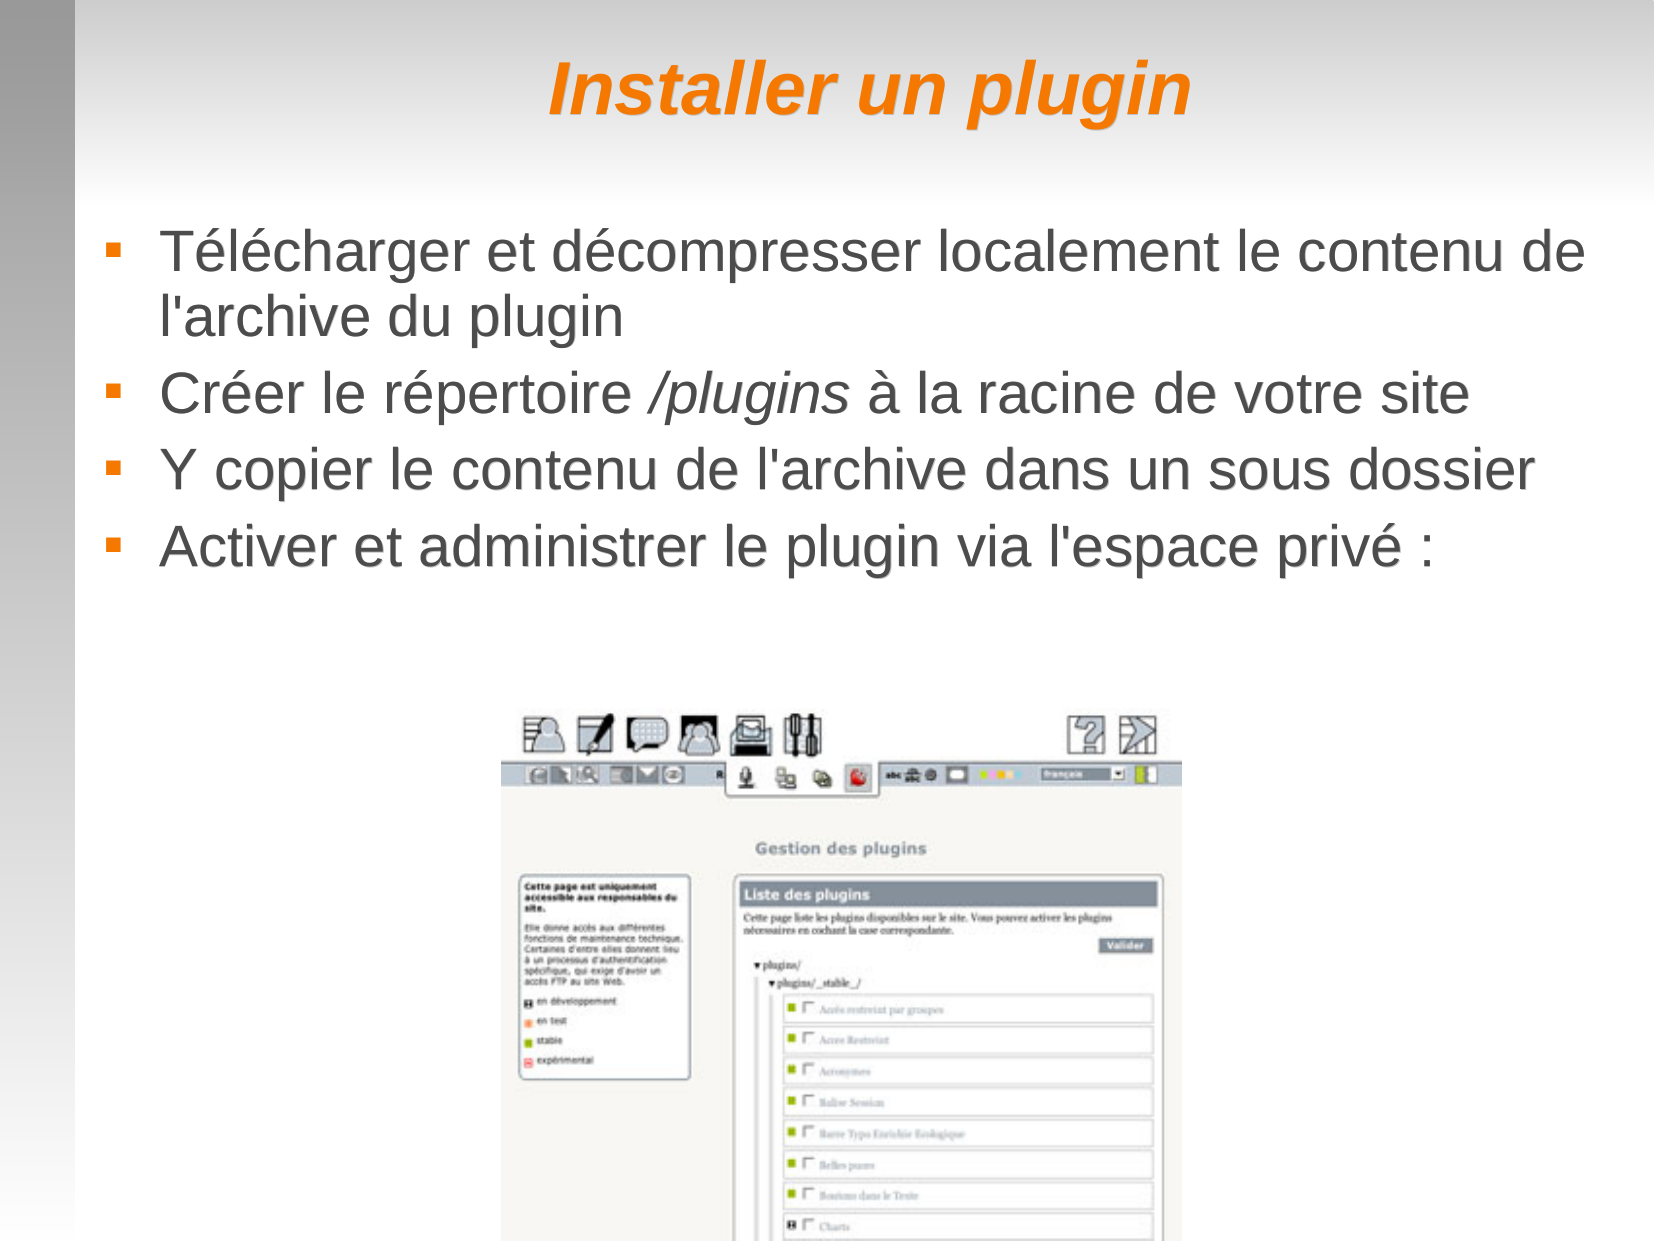

# Installer un plugin
Télécharger et décompresser localement le contenu de l'archive du plugin
Créer le répertoire /plugins à la racine de votre site
Y copier le contenu de l'archive dans un sous dossier
Activer et administrer le plugin via l'espace privé :